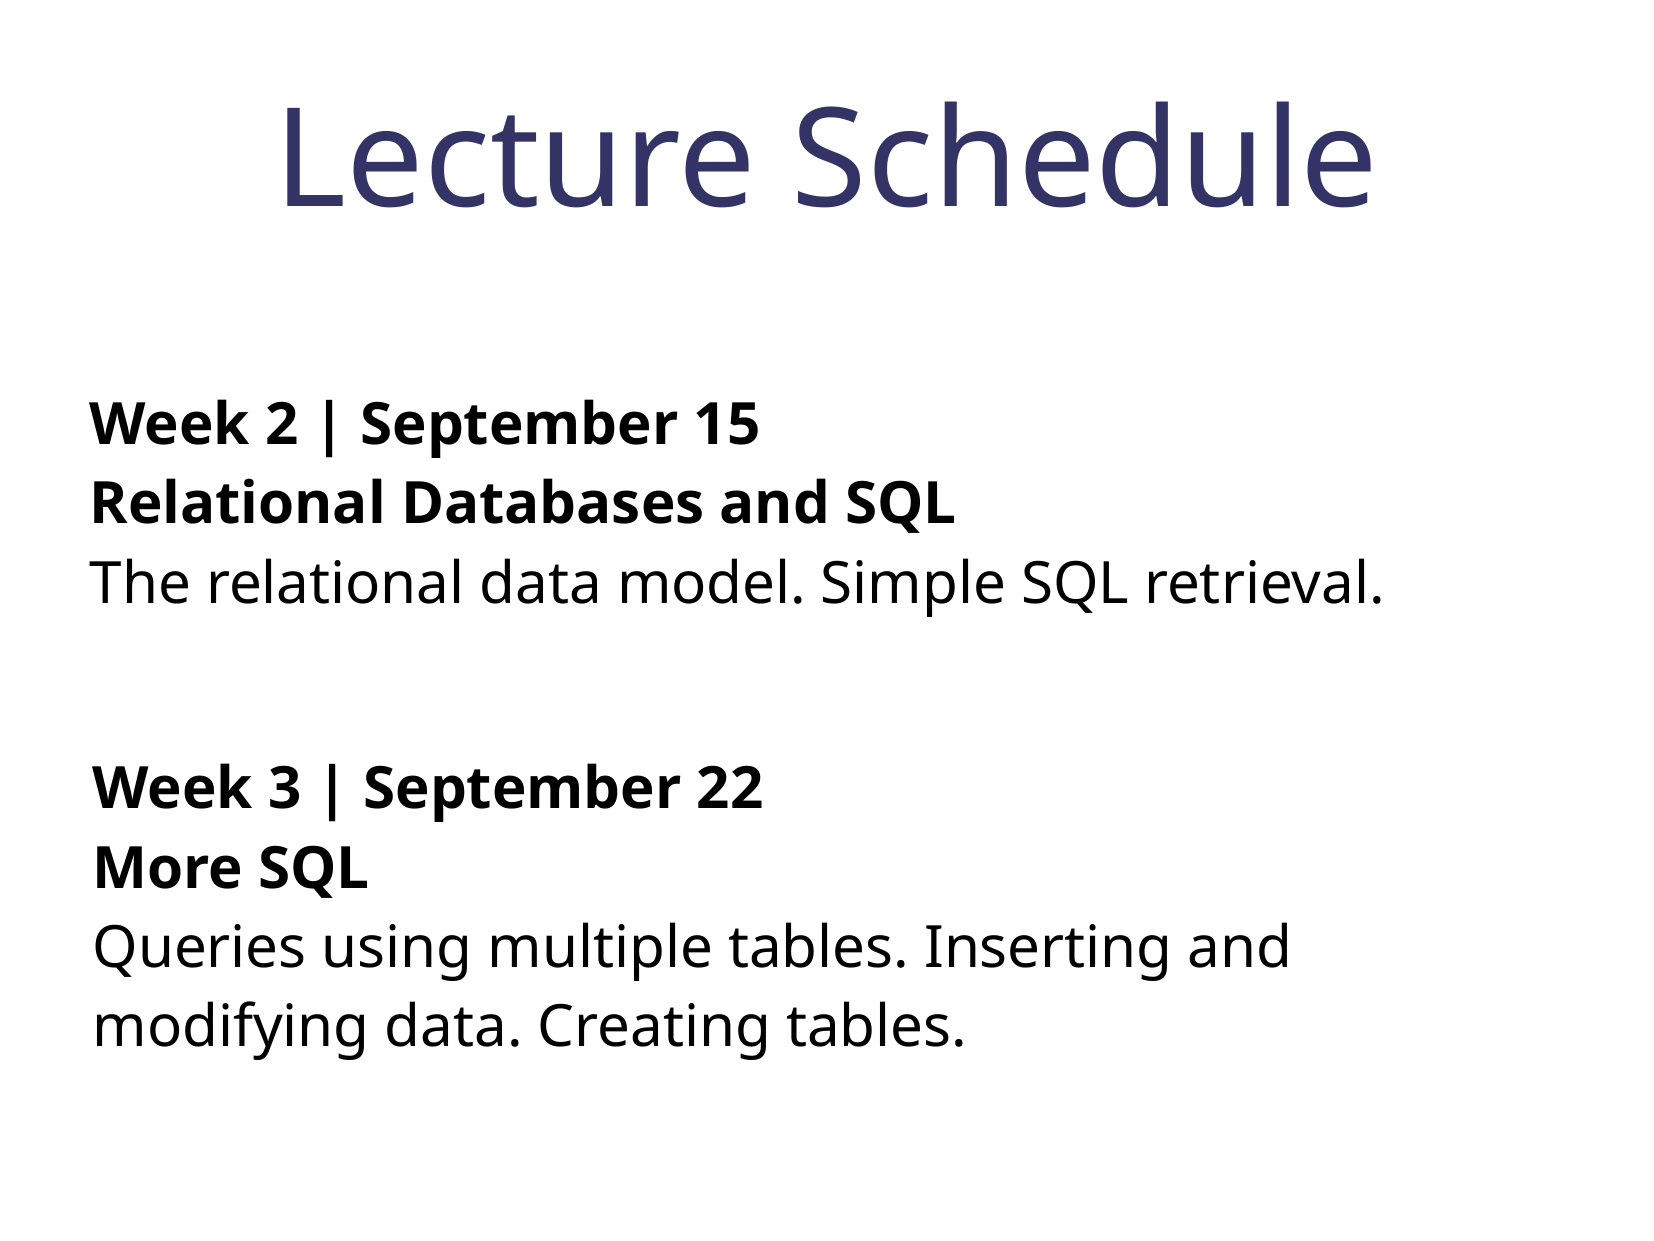

# Lecture Schedule
Week 2 | September 15
Relational Databases and SQL
The relational data model. Simple SQL retrieval.
Week 3 | September 22
More SQL
Queries using multiple tables. Inserting and modifying data. Creating tables.